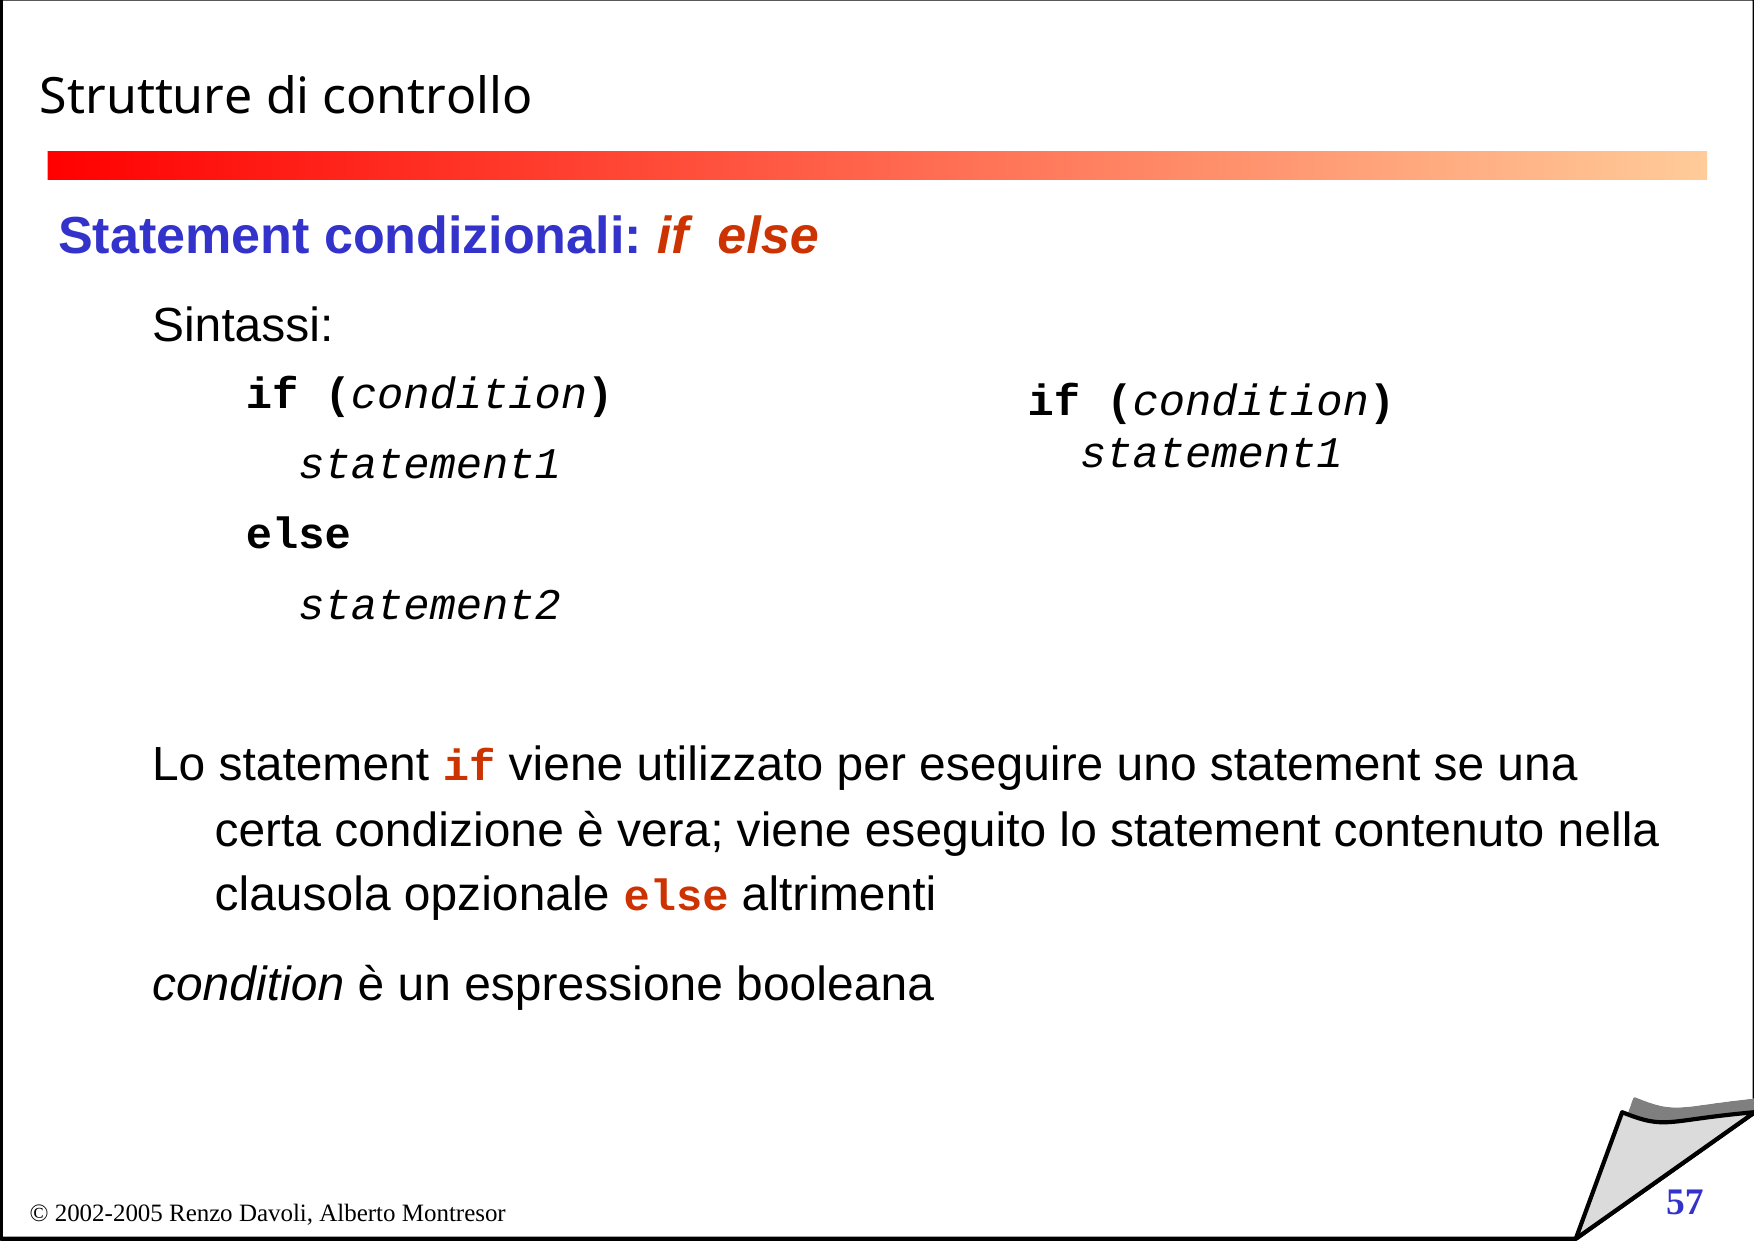

# Strutture di controllo
Statement condizionali: if else
Sintassi:
if (condition)
 statement1
else
 statement2
Lo statement if viene utilizzato per eseguire uno statement se una certa condizione è vera; viene eseguito lo statement contenuto nella clausola opzionale else altrimenti
condition è un espressione booleana
if (condition)
 statement1